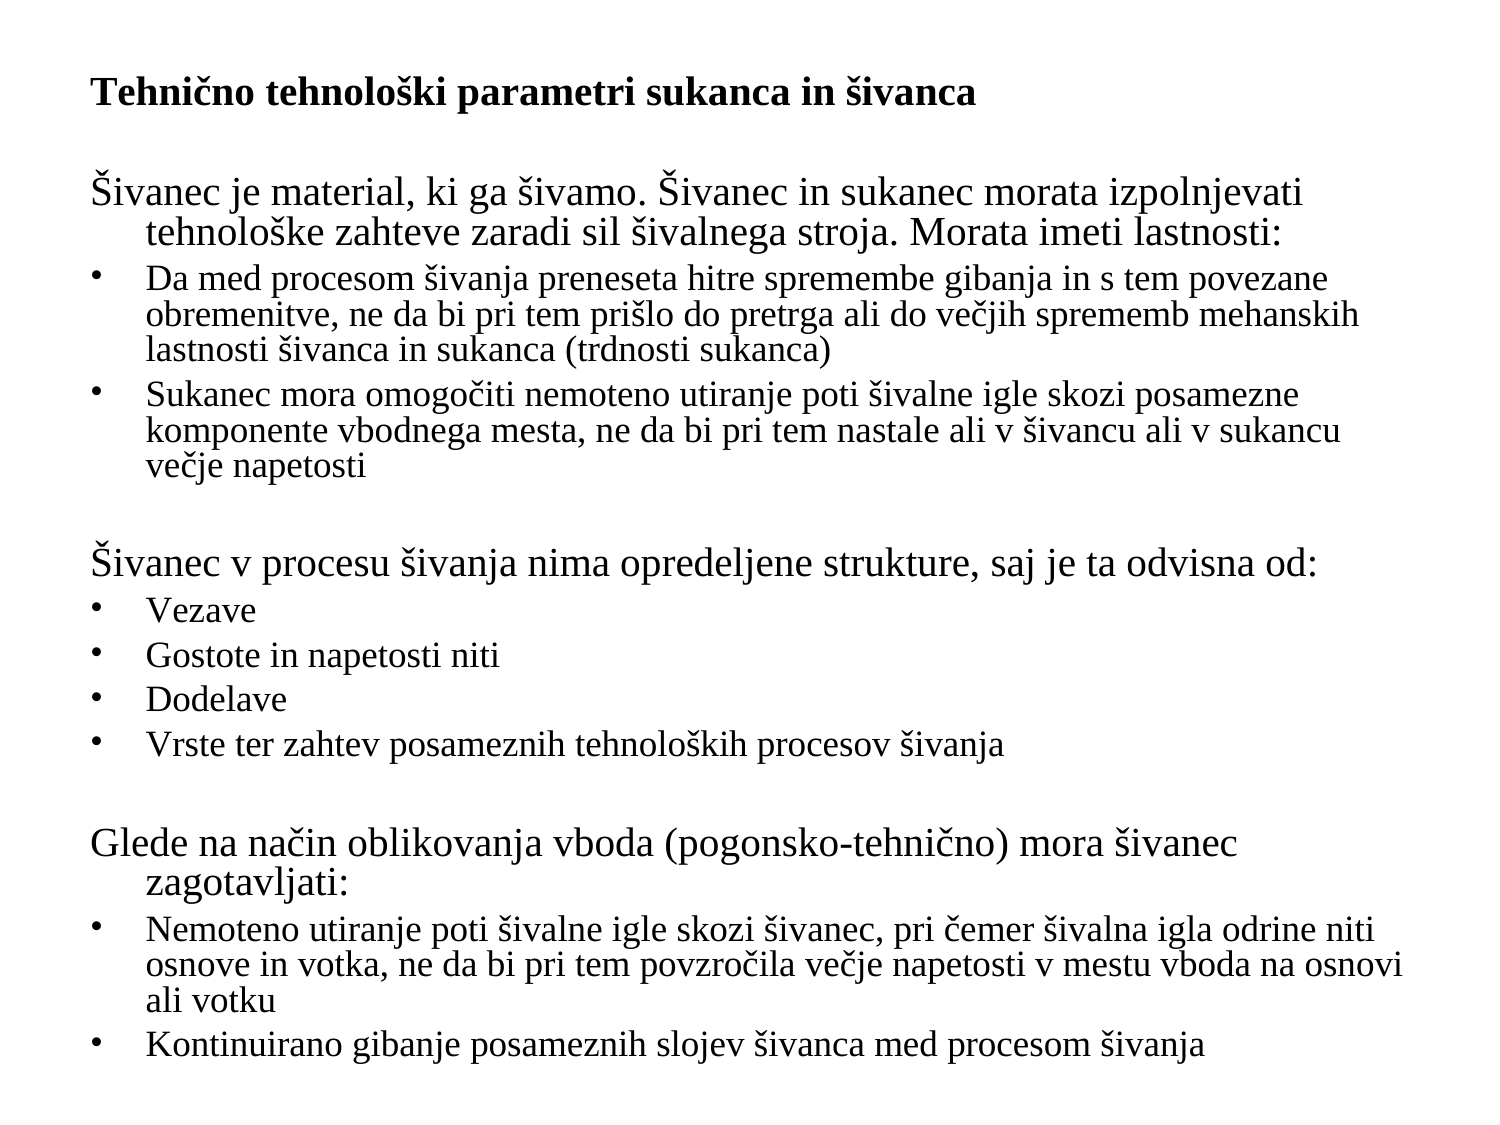

# Tehnično tehnološki parametri sukanca in šivanca
Šivanec je material, ki ga šivamo. Šivanec in sukanec morata izpolnjevati tehnološke zahteve zaradi sil šivalnega stroja. Morata imeti lastnosti:
Da med procesom šivanja preneseta hitre spremembe gibanja in s tem povezane obremenitve, ne da bi pri tem prišlo do pretrga ali do večjih sprememb mehanskih lastnosti šivanca in sukanca (trdnosti sukanca)
Sukanec mora omogočiti nemoteno utiranje poti šivalne igle skozi posamezne komponente vbodnega mesta, ne da bi pri tem nastale ali v šivancu ali v sukancu večje napetosti
Šivanec v procesu šivanja nima opredeljene strukture, saj je ta odvisna od:
Vezave
Gostote in napetosti niti
Dodelave
Vrste ter zahtev posameznih tehnoloških procesov šivanja
Glede na način oblikovanja vboda (pogonsko-tehnično) mora šivanec zagotavljati:
Nemoteno utiranje poti šivalne igle skozi šivanec, pri čemer šivalna igla odrine niti osnove in votka, ne da bi pri tem povzročila večje napetosti v mestu vboda na osnovi ali votku
Kontinuirano gibanje posameznih slojev šivanca med procesom šivanja